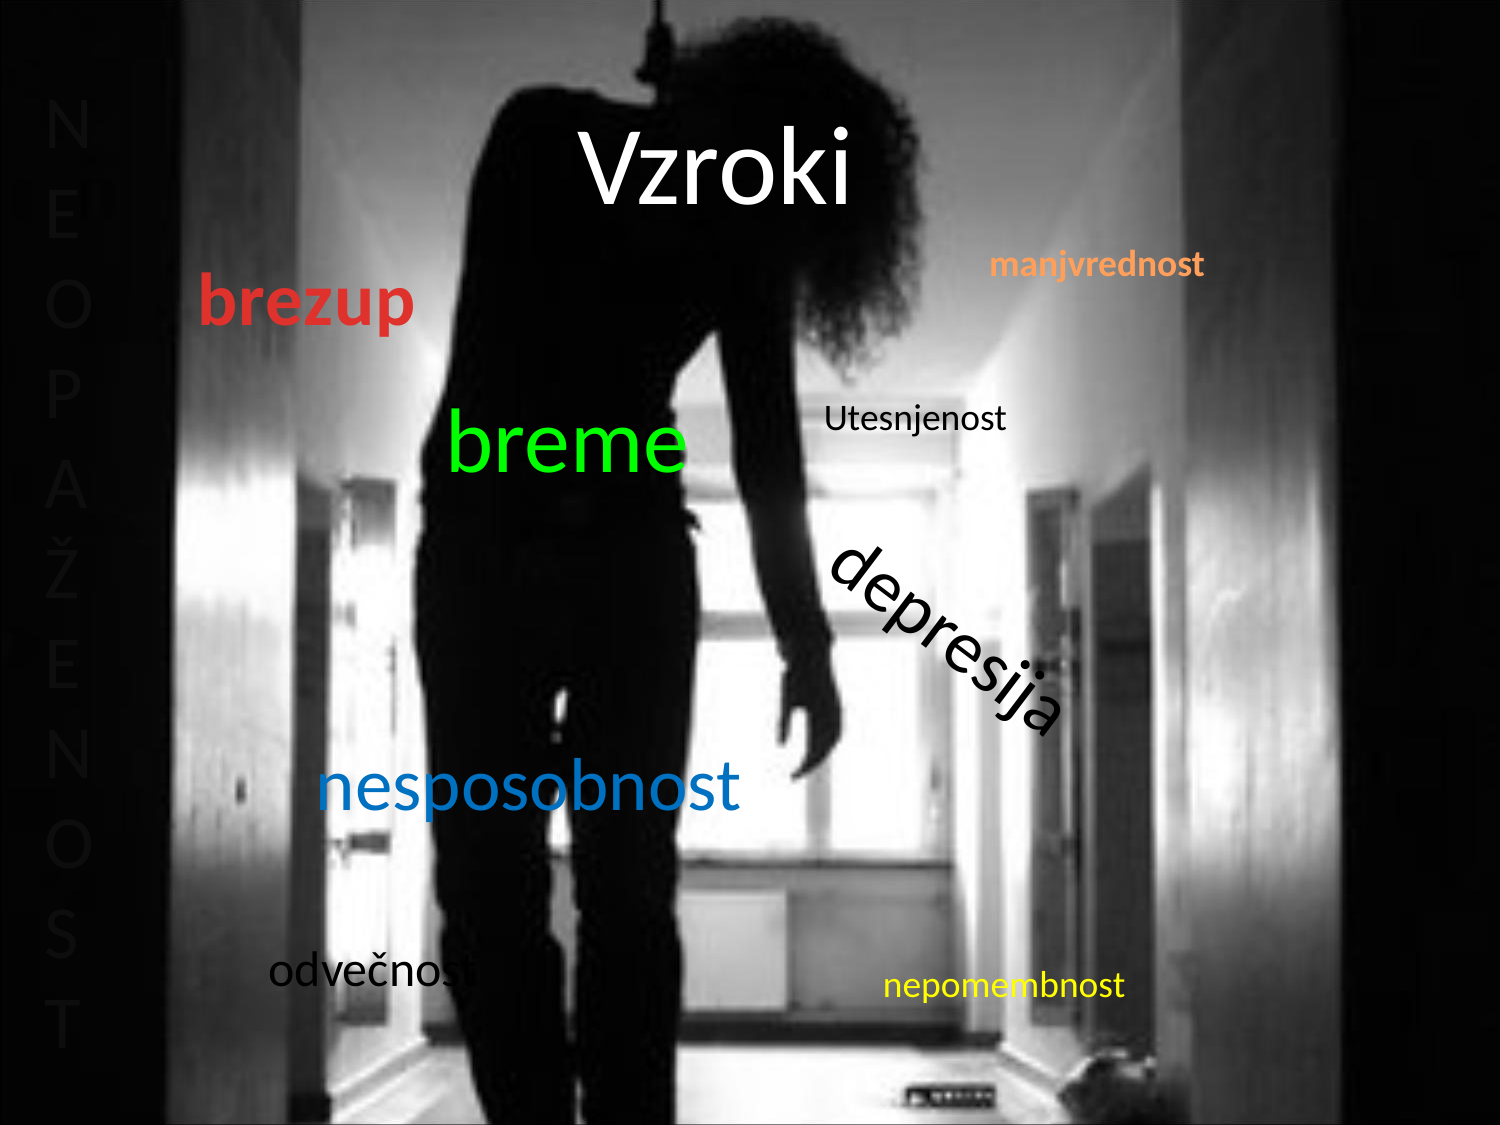

N
E
O
P
A
Ž
E
N
O
S
T
# Vzroki
manjvrednost
brezup
breme
Utesnjenost
depresija
nesposobnost
odvečnost
nepomembnost